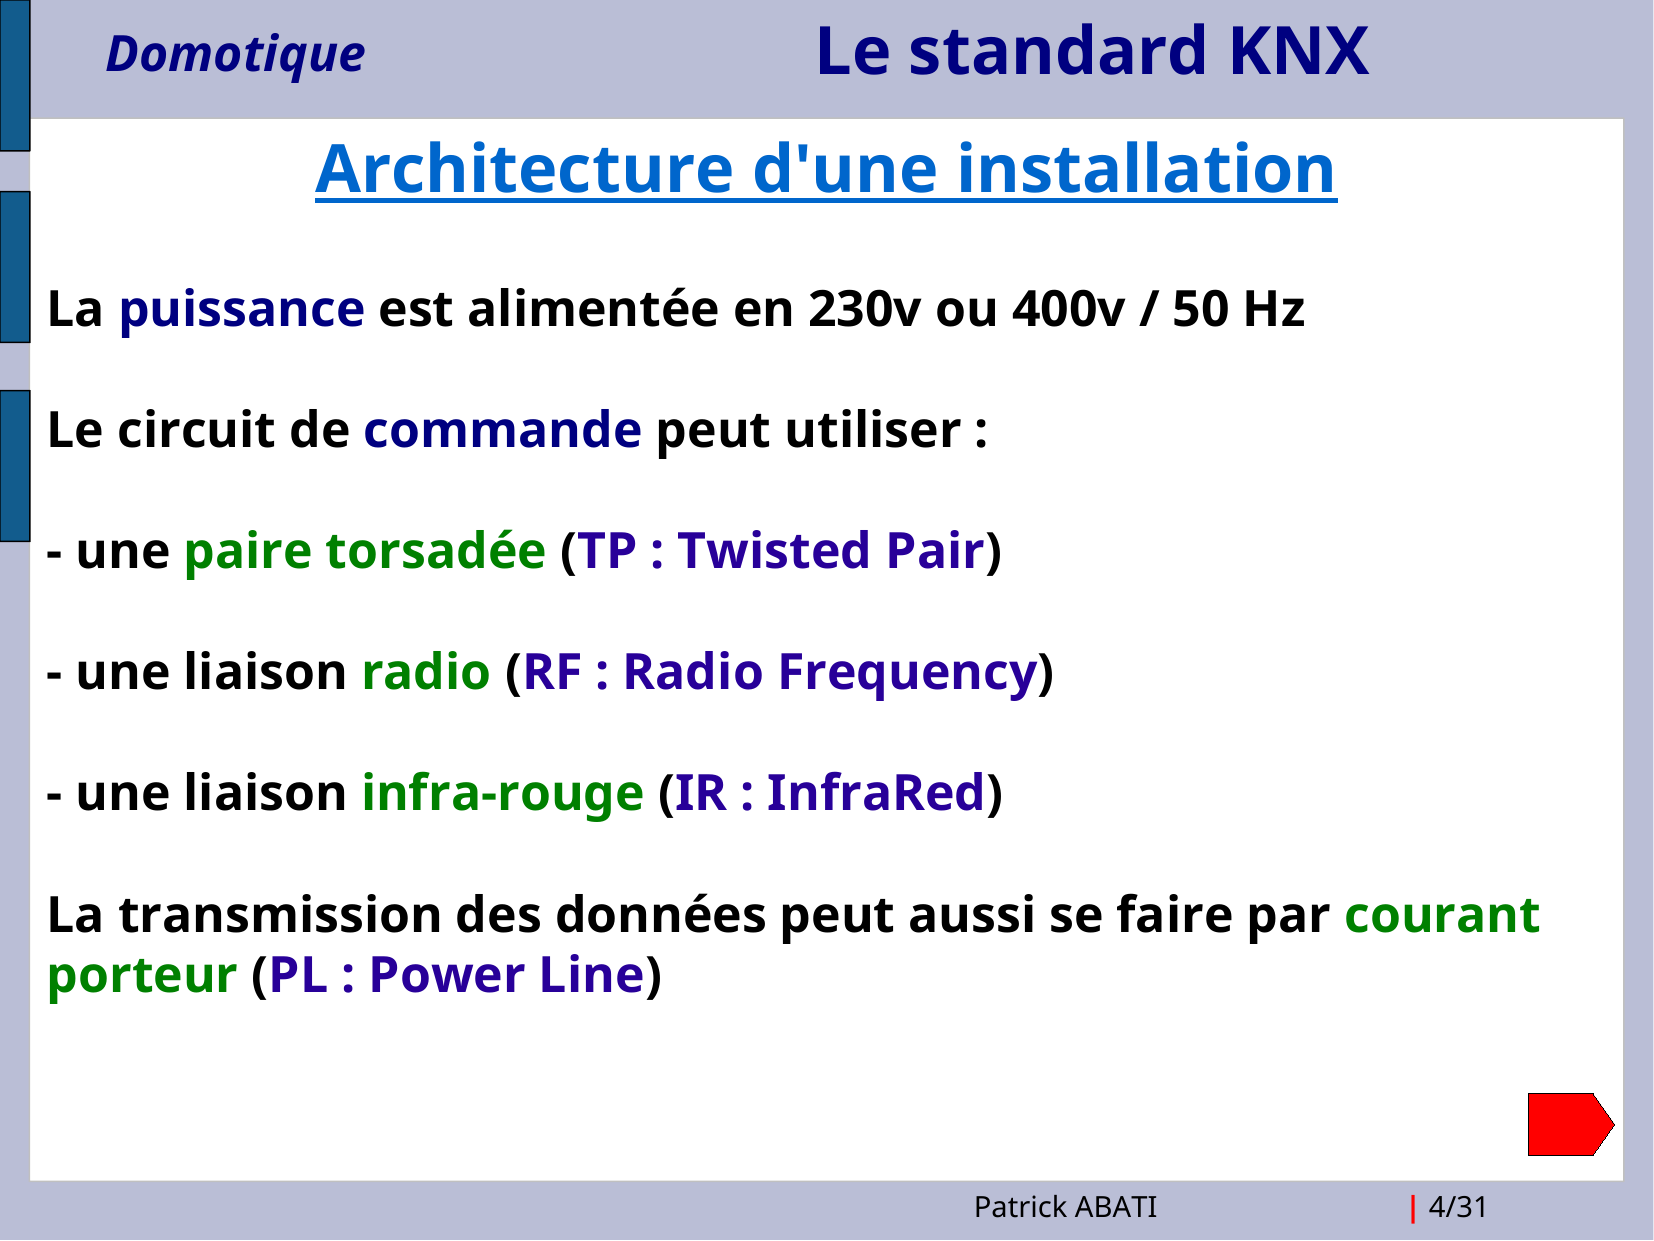

Architecture d'une installation
La puissance est alimentée en 230v ou 400v / 50 Hz
Le circuit de commande peut utiliser :
- une paire torsadée (TP : Twisted Pair)
- une liaison radio (RF : Radio Frequency)
- une liaison infra-rouge (IR : InfraRed)
La transmission des données peut aussi se faire par courant porteur (PL : Power Line)